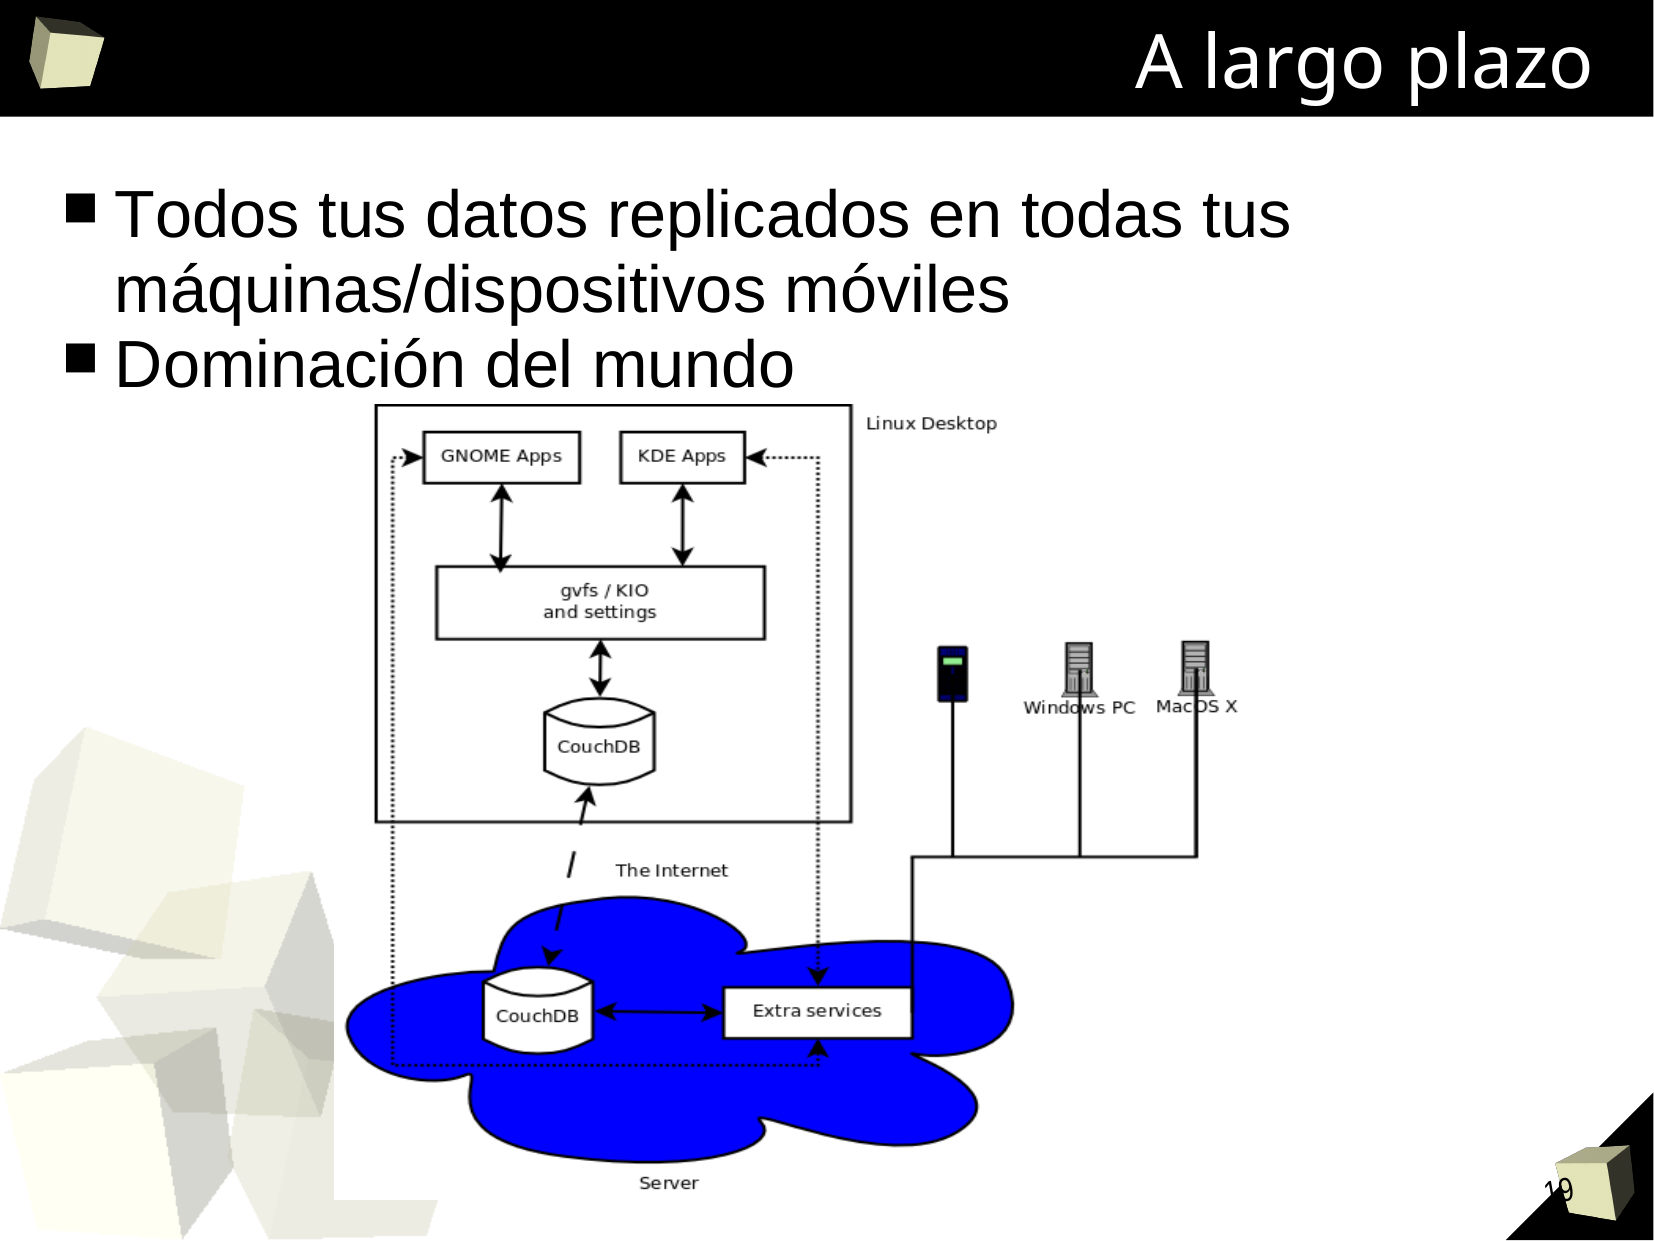

# A largo plazo
Todos tus datos replicados en todas tus máquinas/dispositivos móviles
Dominación del mundo